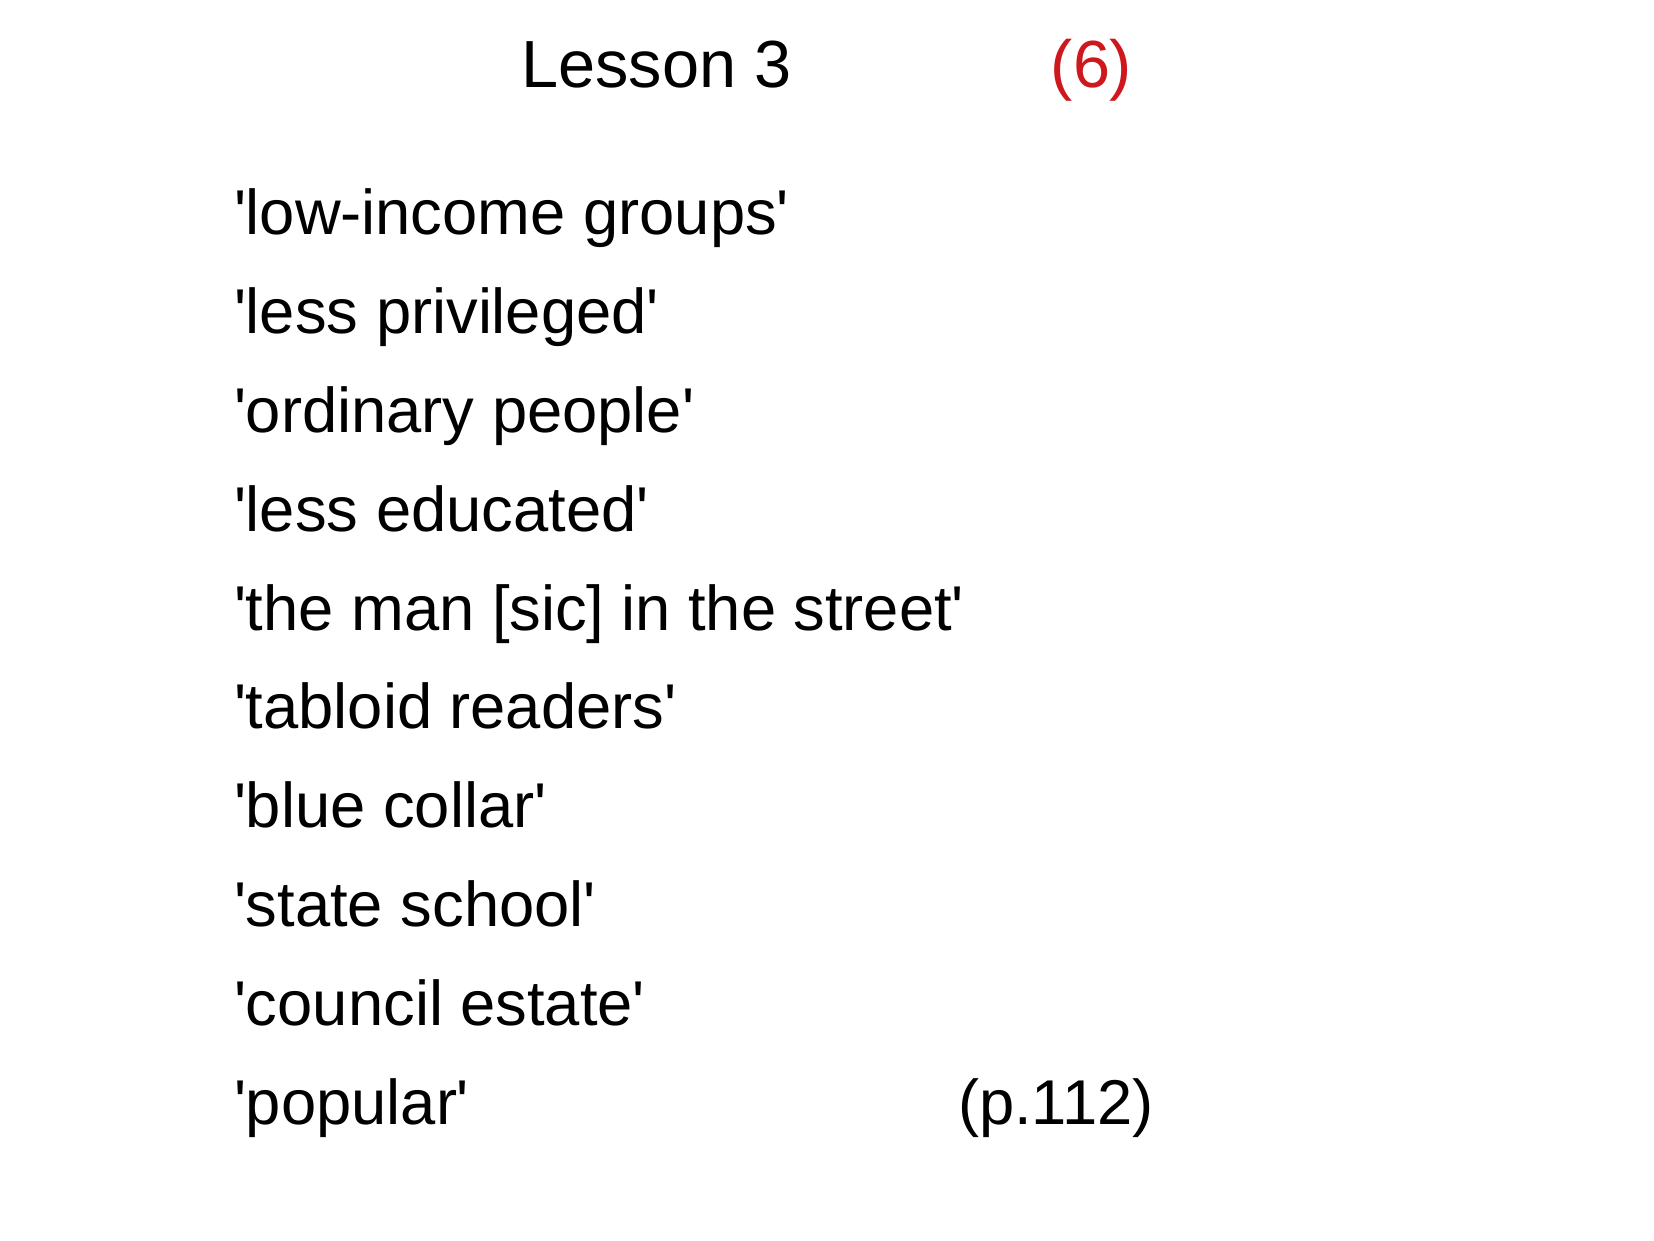

# Lesson 3 (6)
'low-income groups'
'less privileged'
'ordinary people'
'less educated'
'the man [sic] in the street'
'tabloid readers'
'blue collar'
'state school'
'council estate'
'popular' (p.112)